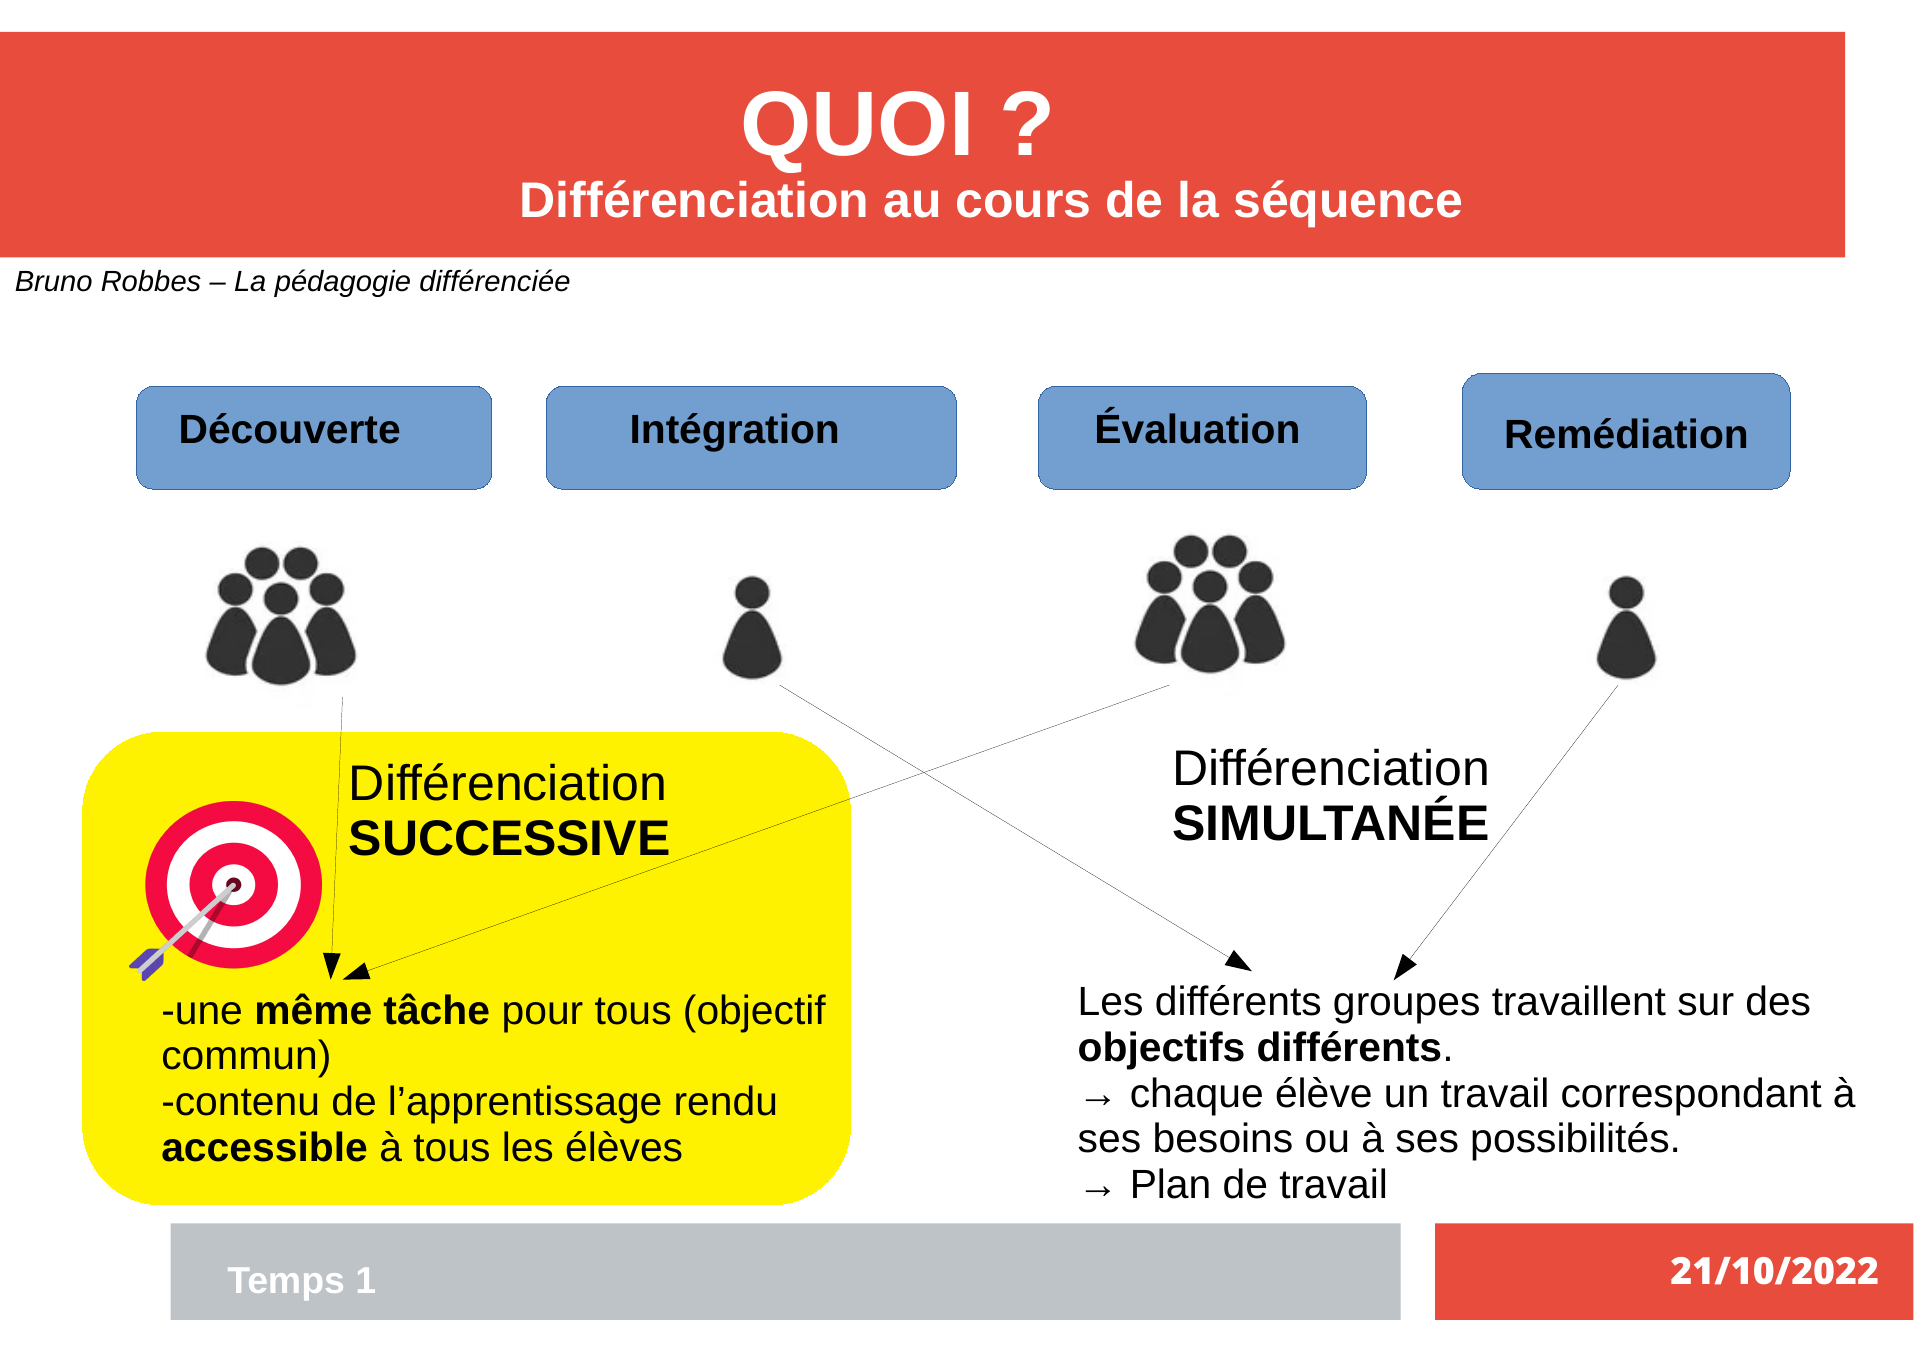

QUOI ?
# Différenciation au cours de la séquence
Bruno Robbes – La pédagogie différenciée
Découverte
Intégration
Évaluation
Remédiation
Différenciation
SIMULTANÉE
Différenciation
SUCCESSIVE
Les différents groupes travaillent sur des objectifs différents.
→ chaque élève un travail correspondant à ses besoins ou à ses possibilités.
→ Plan de travail
-une même tâche pour tous (objectif commun)
-contenu de l’apprentissage rendu accessible à tous les élèves
21/10/2022
Temps 1